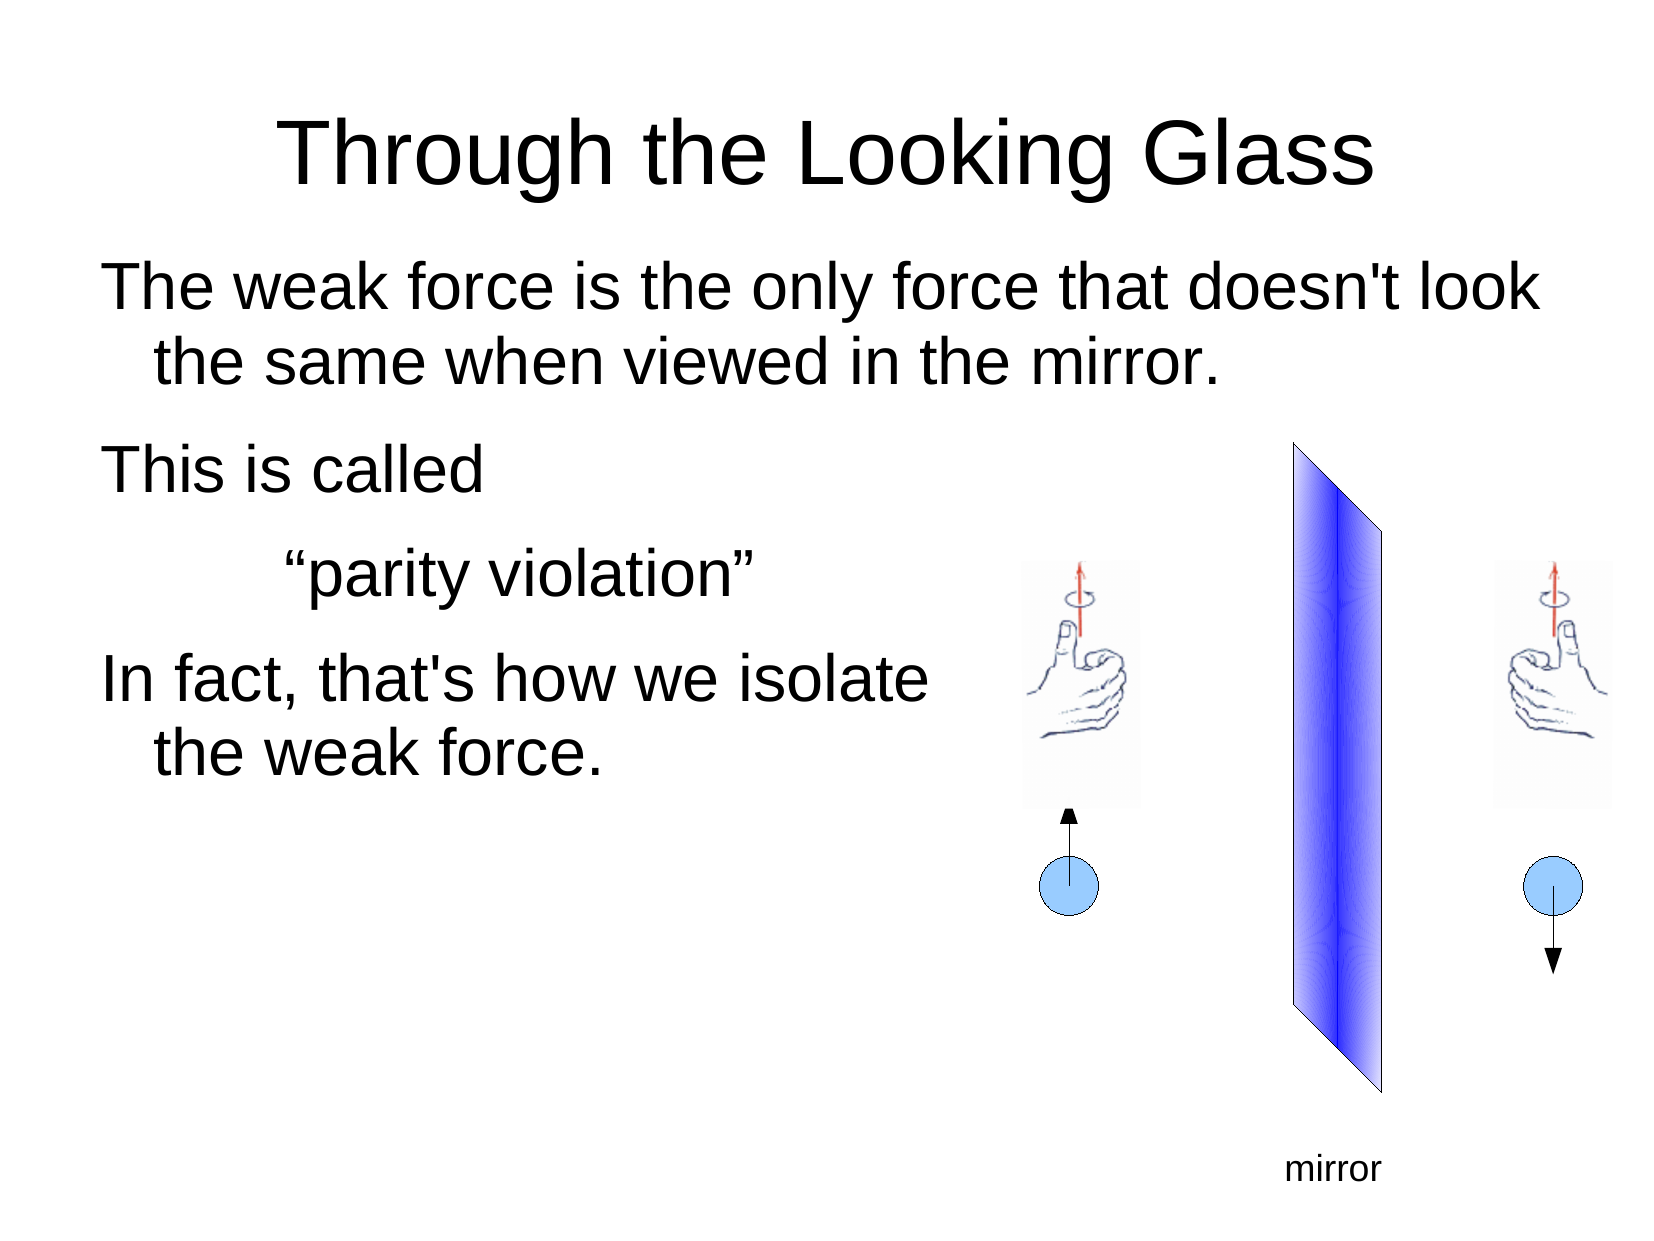

# Through the Looking Glass
The weak force is the only force that doesn't look the same when viewed in the mirror.
This is called
 “parity violation”
In fact, that's how we isolate the weak force.
mirror